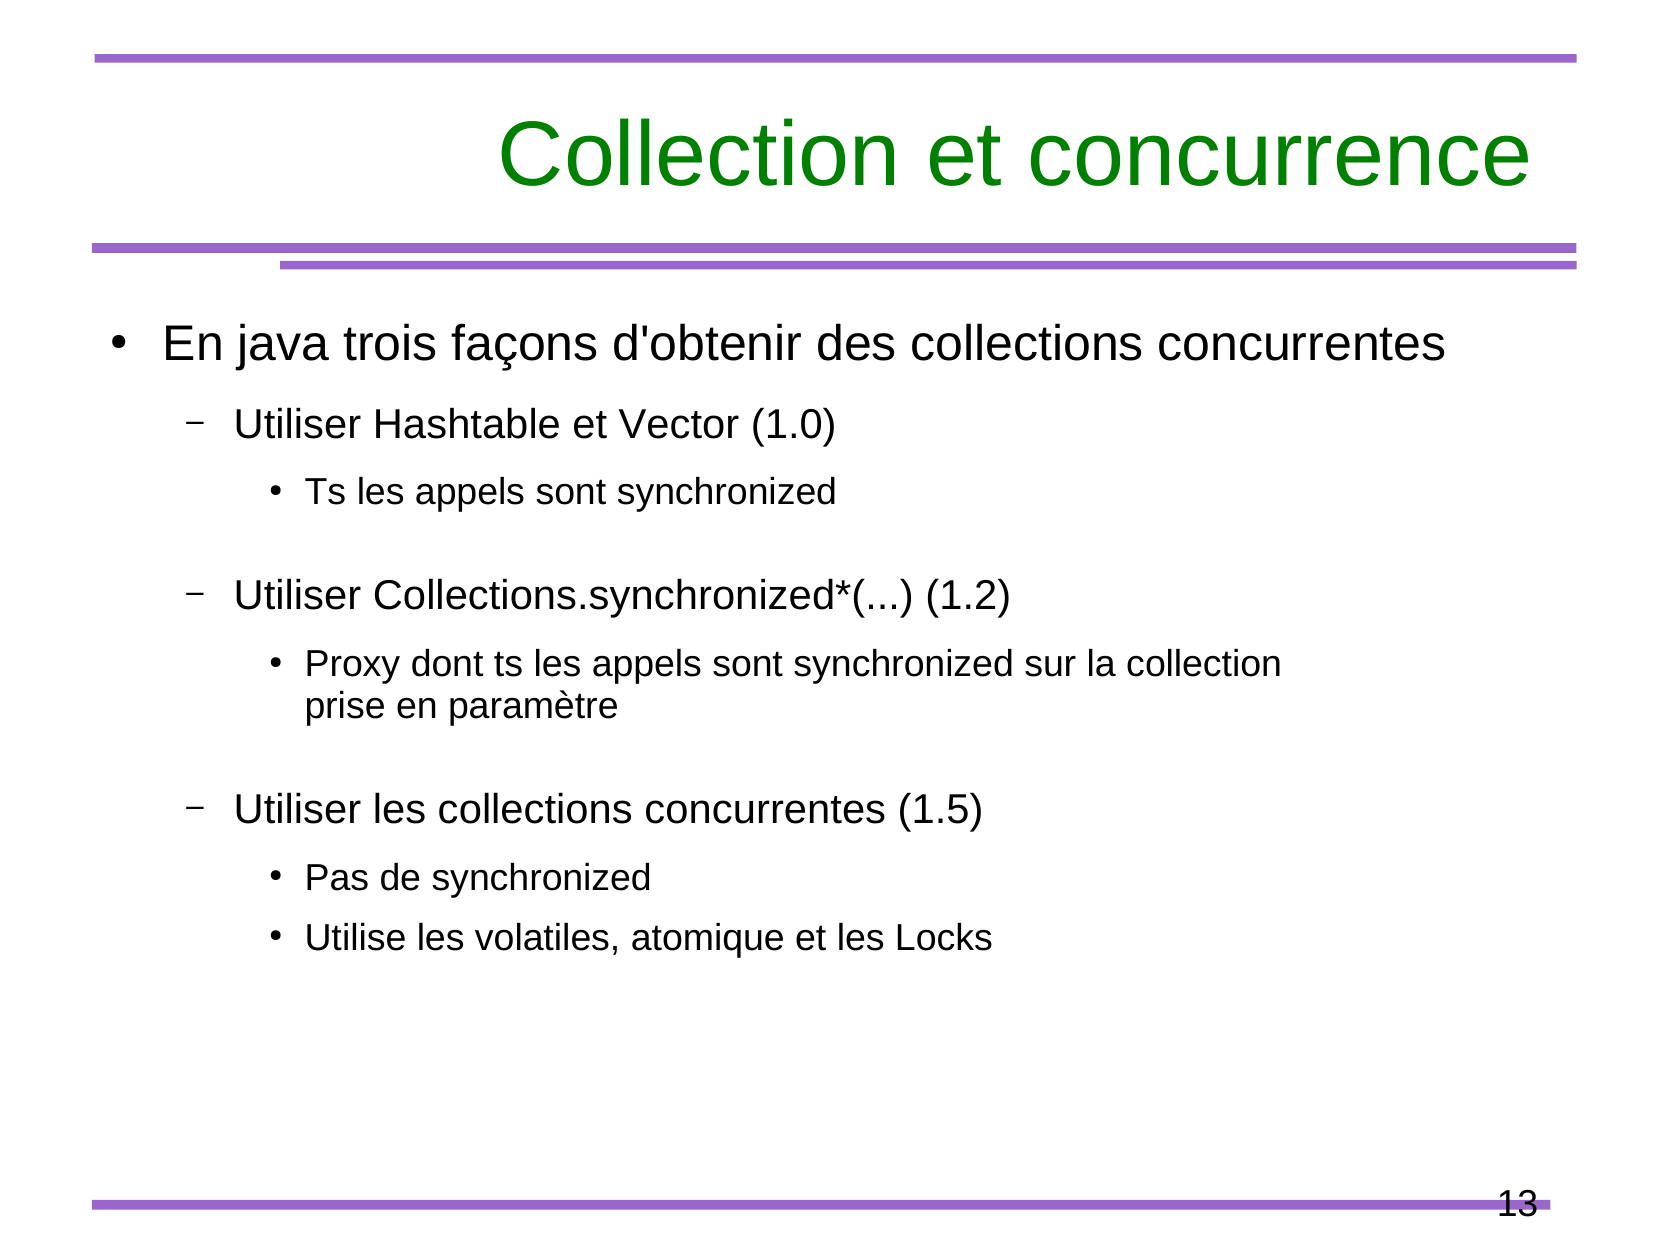

# Collection et concurrence
En java trois façons d'obtenir des collections concurrentes
Utiliser Hashtable et Vector (1.0)
Ts les appels sont synchronized
Utiliser Collections.synchronized*(...) (1.2)
Proxy dont ts les appels sont synchronized sur la collection
prise en paramètre
Utiliser les collections concurrentes (1.5)
Pas de synchronized
Utilise les volatiles, atomique et les Locks